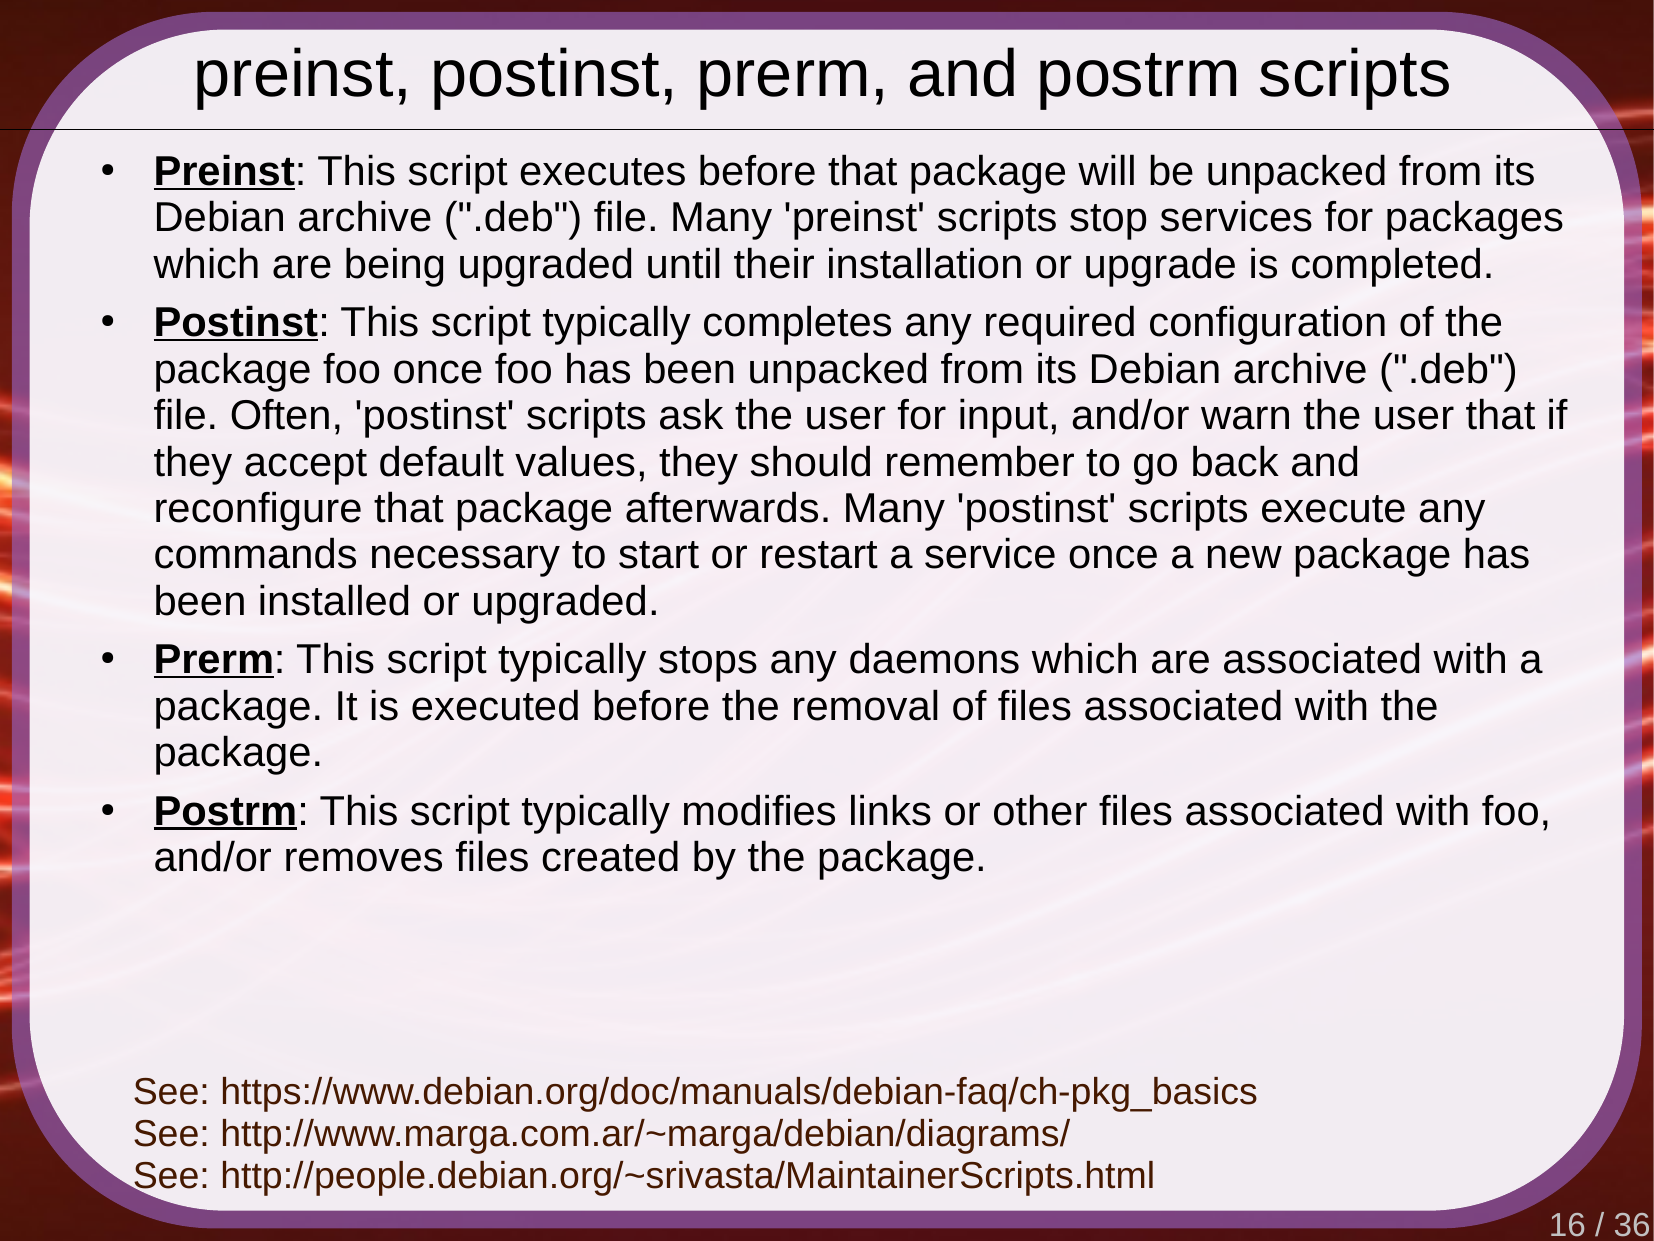

# preinst, postinst, prerm, and postrm scripts
Preinst: This script executes before that package will be unpacked from its Debian archive (".deb") file. Many 'preinst' scripts stop services for packages which are being upgraded until their installation or upgrade is completed.
Postinst: This script typically completes any required configuration of the package foo once foo has been unpacked from its Debian archive (".deb") file. Often, 'postinst' scripts ask the user for input, and/or warn the user that if they accept default values, they should remember to go back and reconfigure that package afterwards. Many 'postinst' scripts execute any commands necessary to start or restart a service once a new package has been installed or upgraded.
Prerm: This script typically stops any daemons which are associated with a package. It is executed before the removal of files associated with the package.
Postrm: This script typically modifies links or other files associated with foo, and/or removes files created by the package.
See: https://www.debian.org/doc/manuals/debian-faq/ch-pkg_basics
See: http://www.marga.com.ar/~marga/debian/diagrams/
See: http://people.debian.org/~srivasta/MaintainerScripts.html